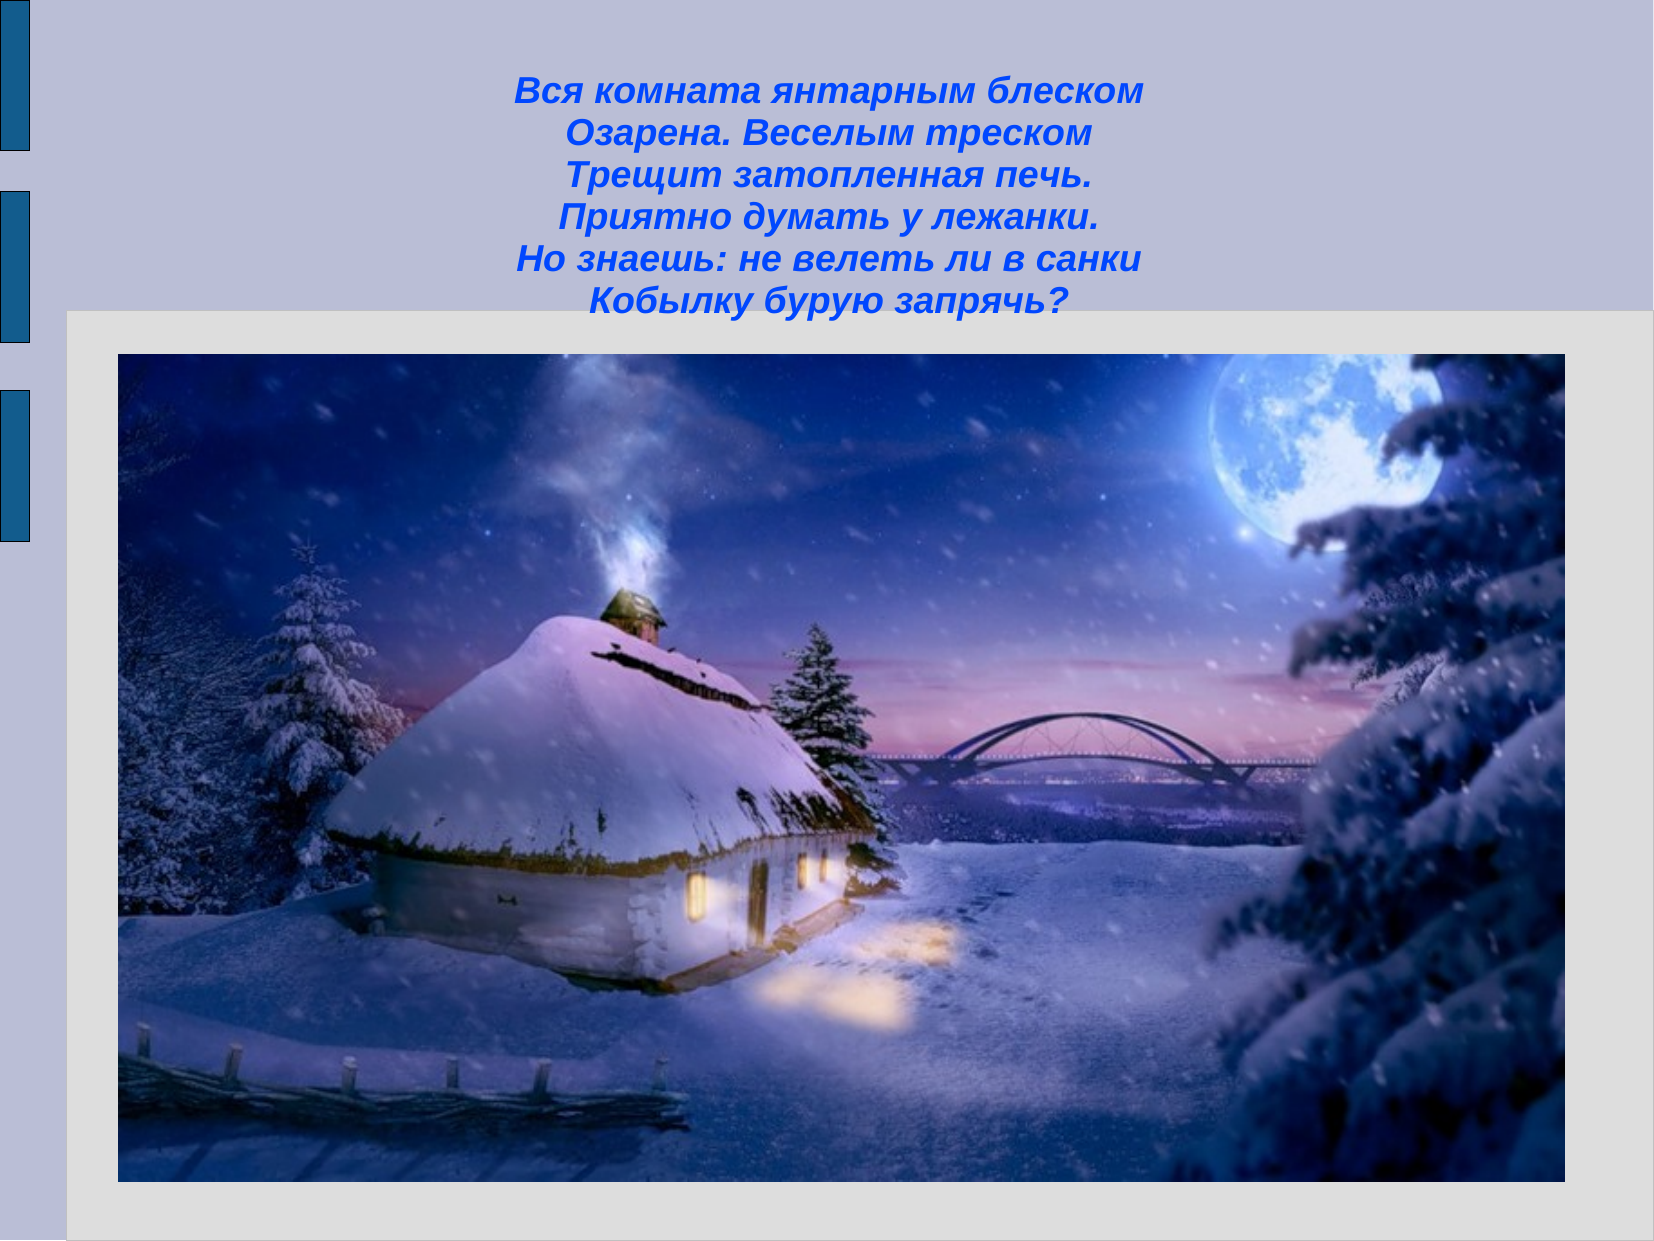

# Вся комната янтарным блеском Озарена. Веселым треском Трещит затопленная печь. Приятно думать у лежанки. Но знаешь: не велеть ли в санки Кобылку бурую запрячь?